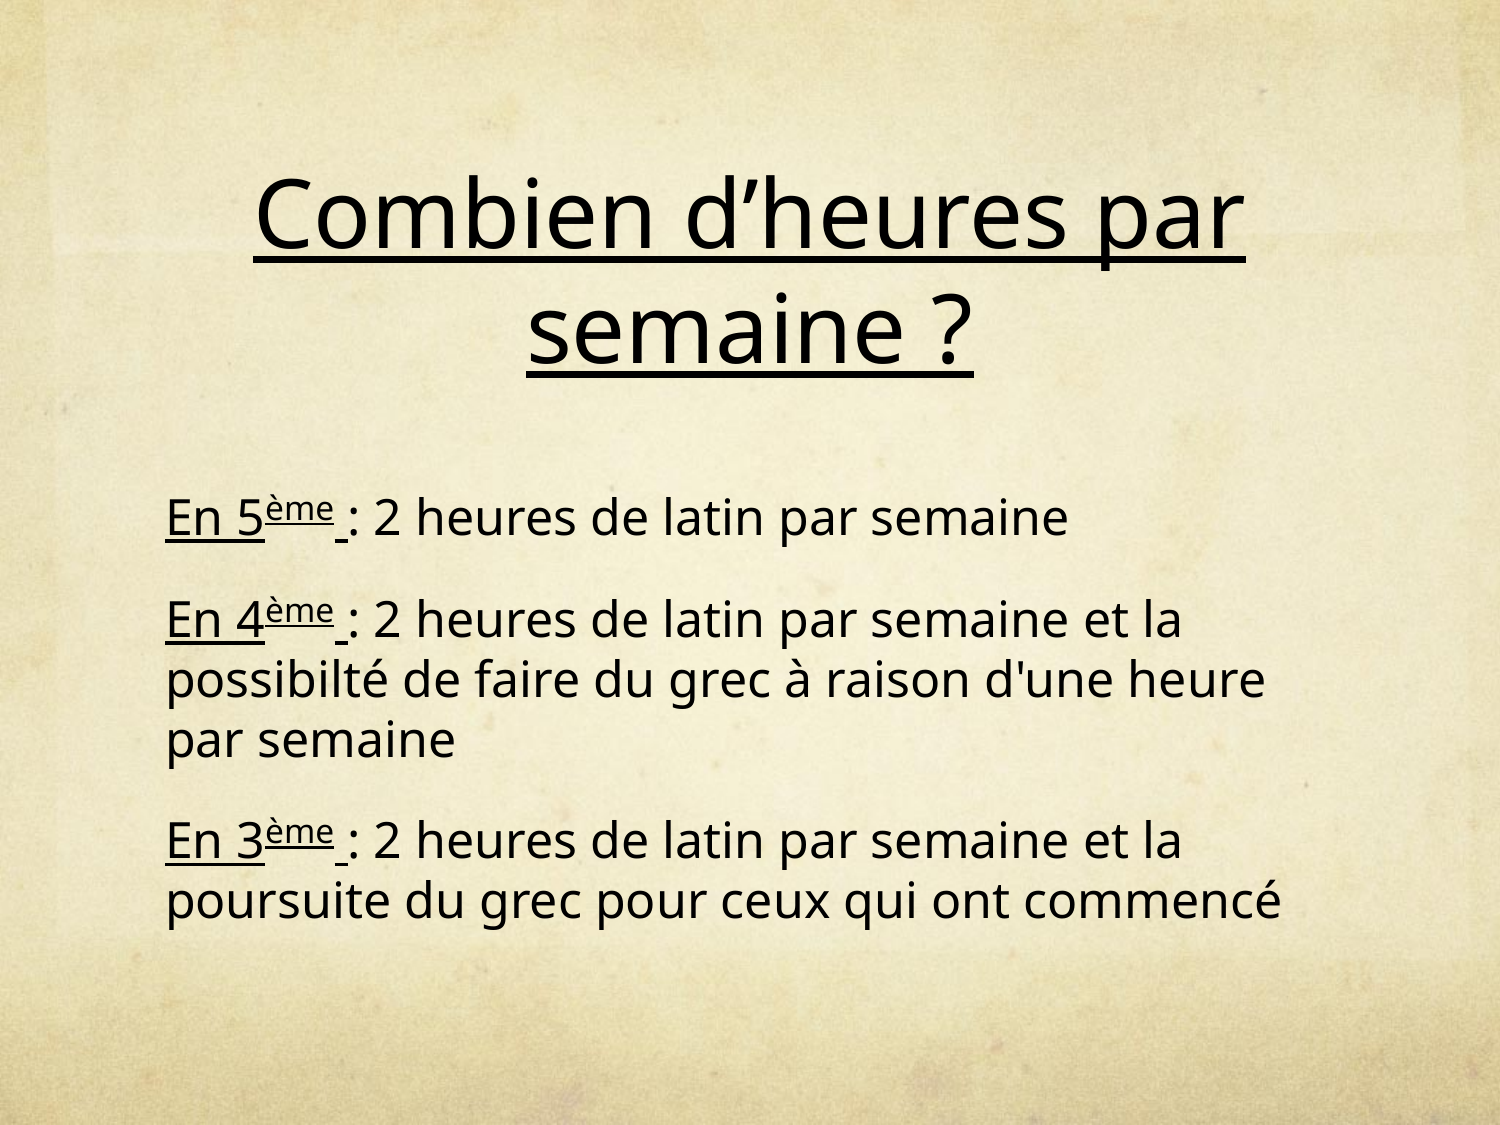

# Combien d’heures par semaine ?
En 5ème : 2 heures de latin par semaine
En 4ème : 2 heures de latin par semaine et la possibilté de faire du grec à raison d'une heure par semaine
En 3ème : 2 heures de latin par semaine et la poursuite du grec pour ceux qui ont commencé